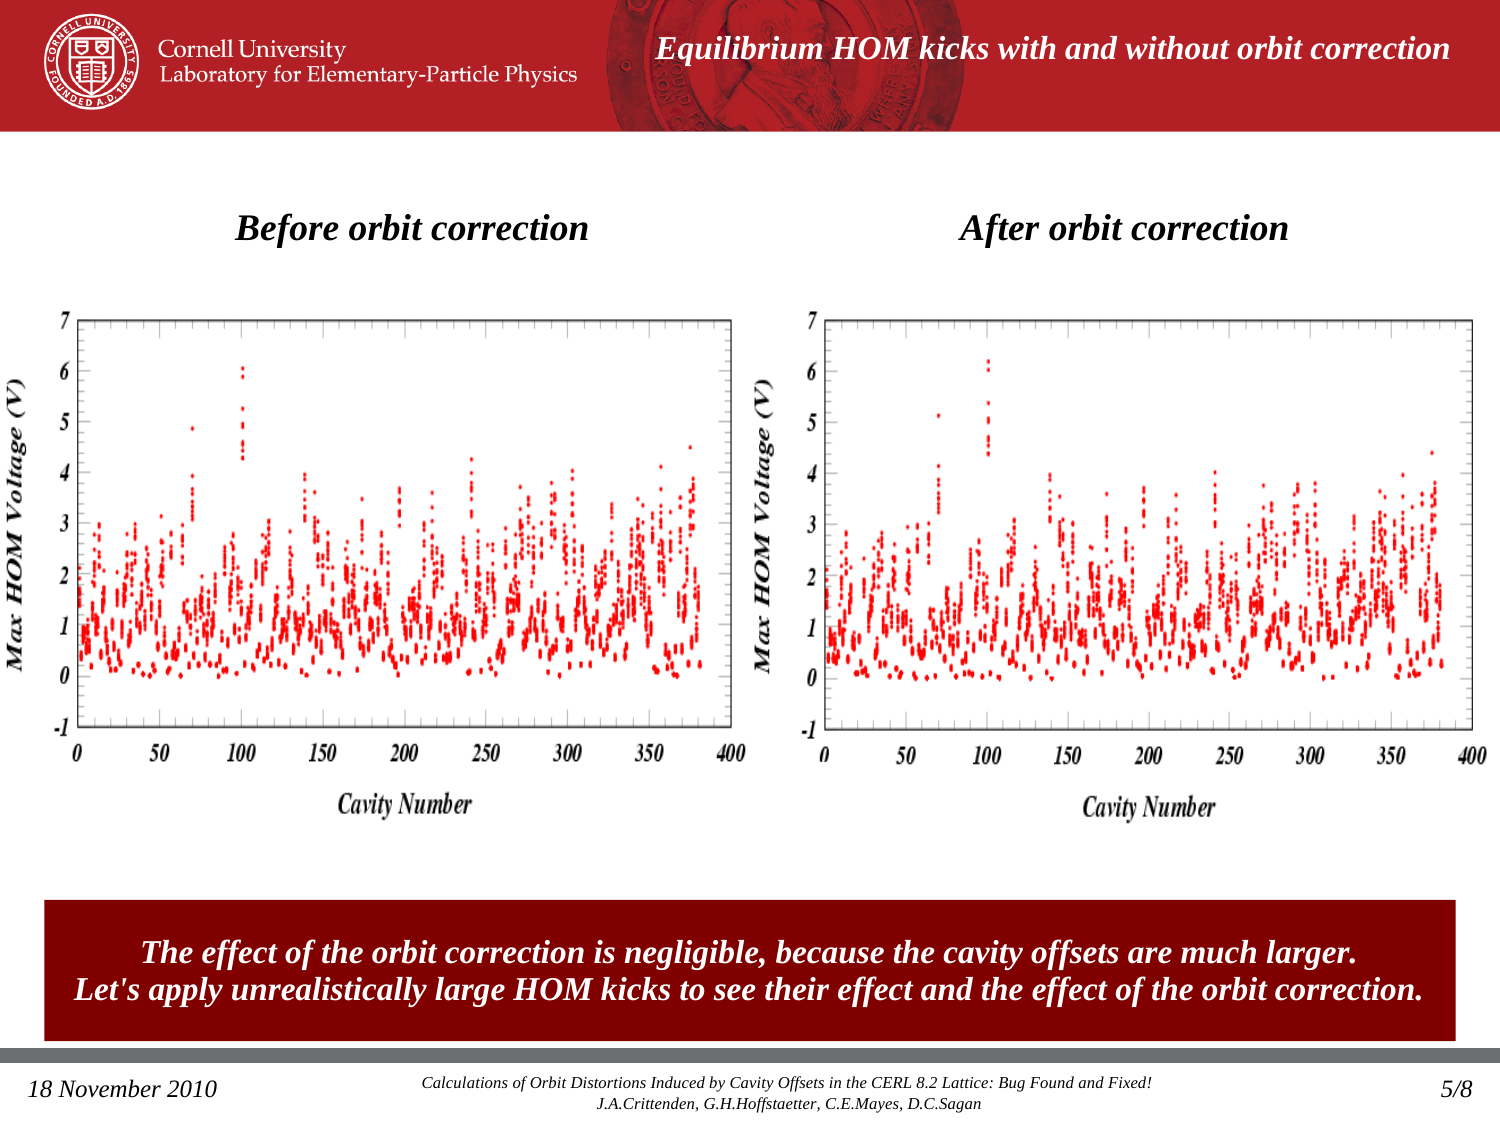

Equilibrium HOM kicks with and without orbit correction
Before orbit correction
After orbit correction
The effect of the orbit correction is negligible, because the cavity offsets are much larger.
Let's apply unrealistically large HOM kicks to see their effect and the effect of the orbit correction.